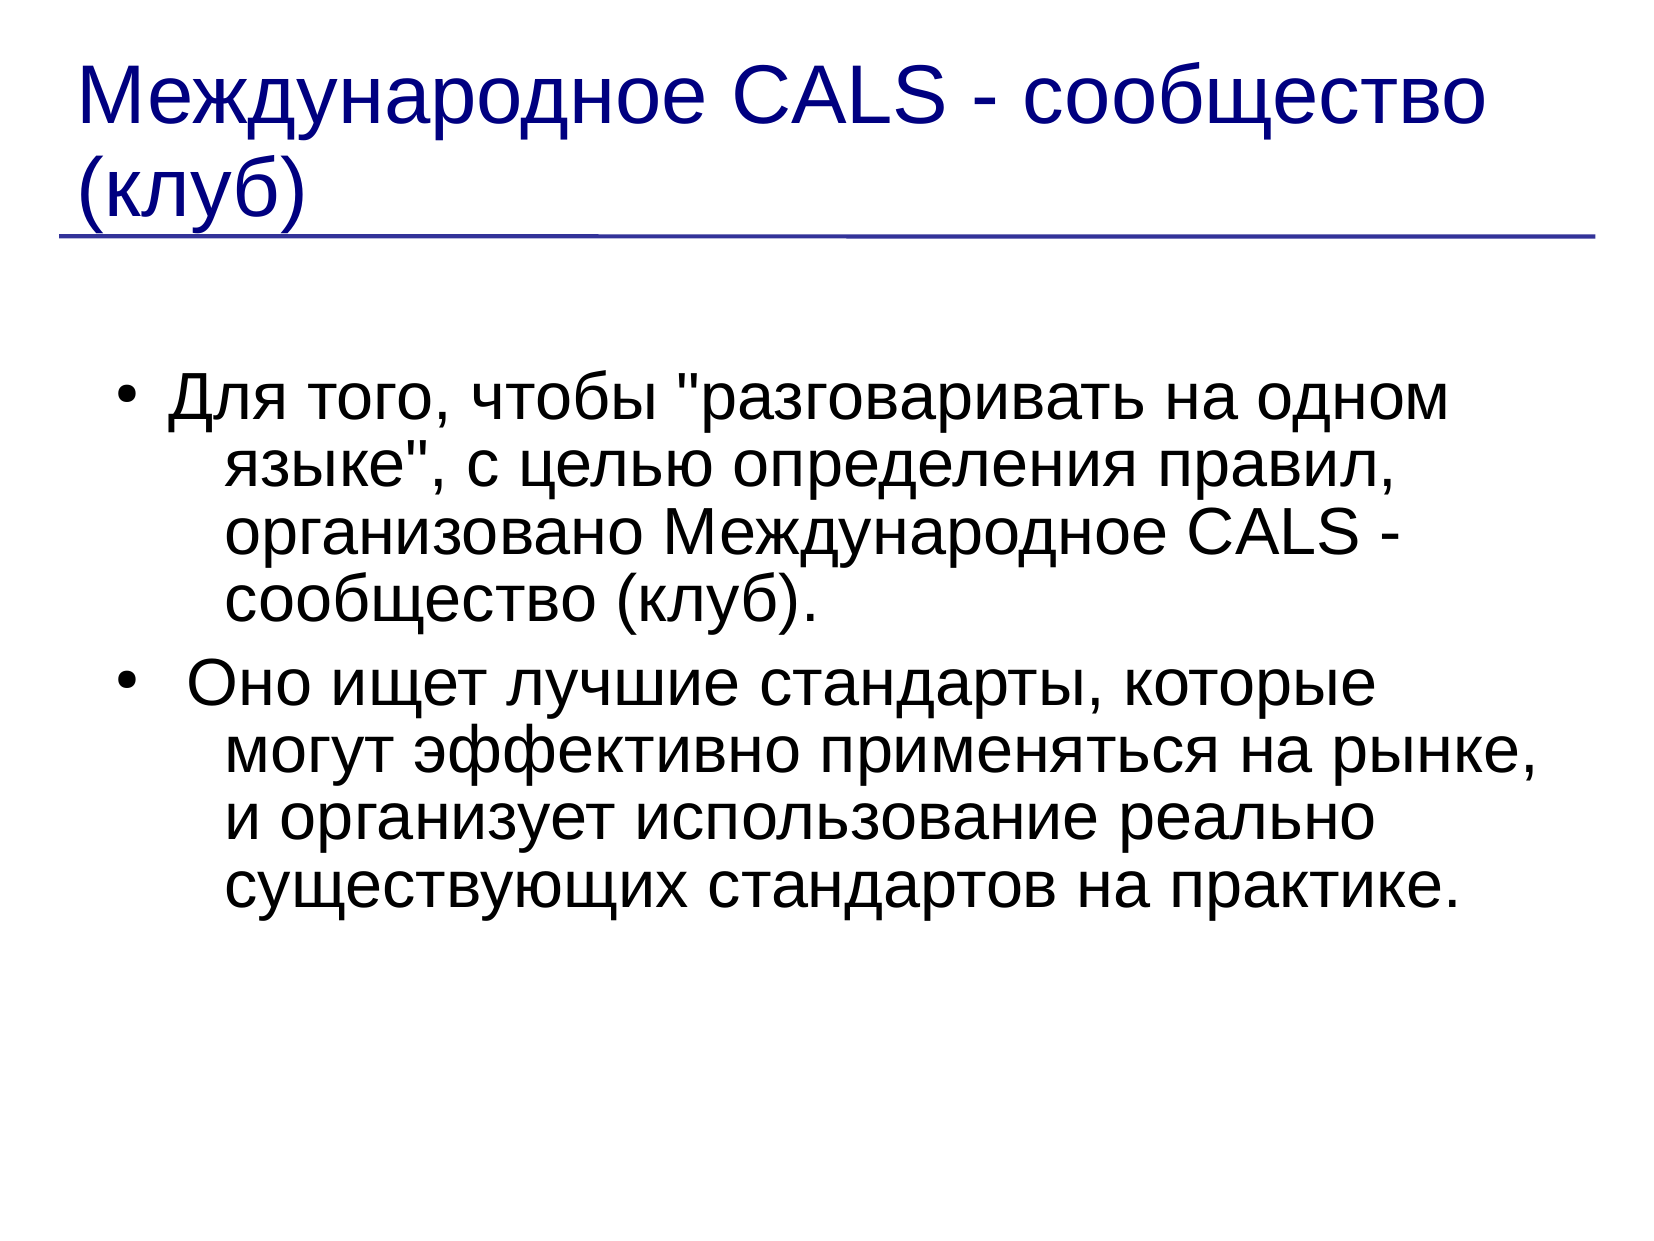

# Международное СALS - сообщество (клуб)
Для того, чтобы "разговаривать на одном языке", с целью определения правил, организовано Международное СALS - сообщество (клуб).
 Оно ищет лучшие стандарты, которые могут эффективно применяться на рынке, и организует использование реально существующих стандартов на практике.